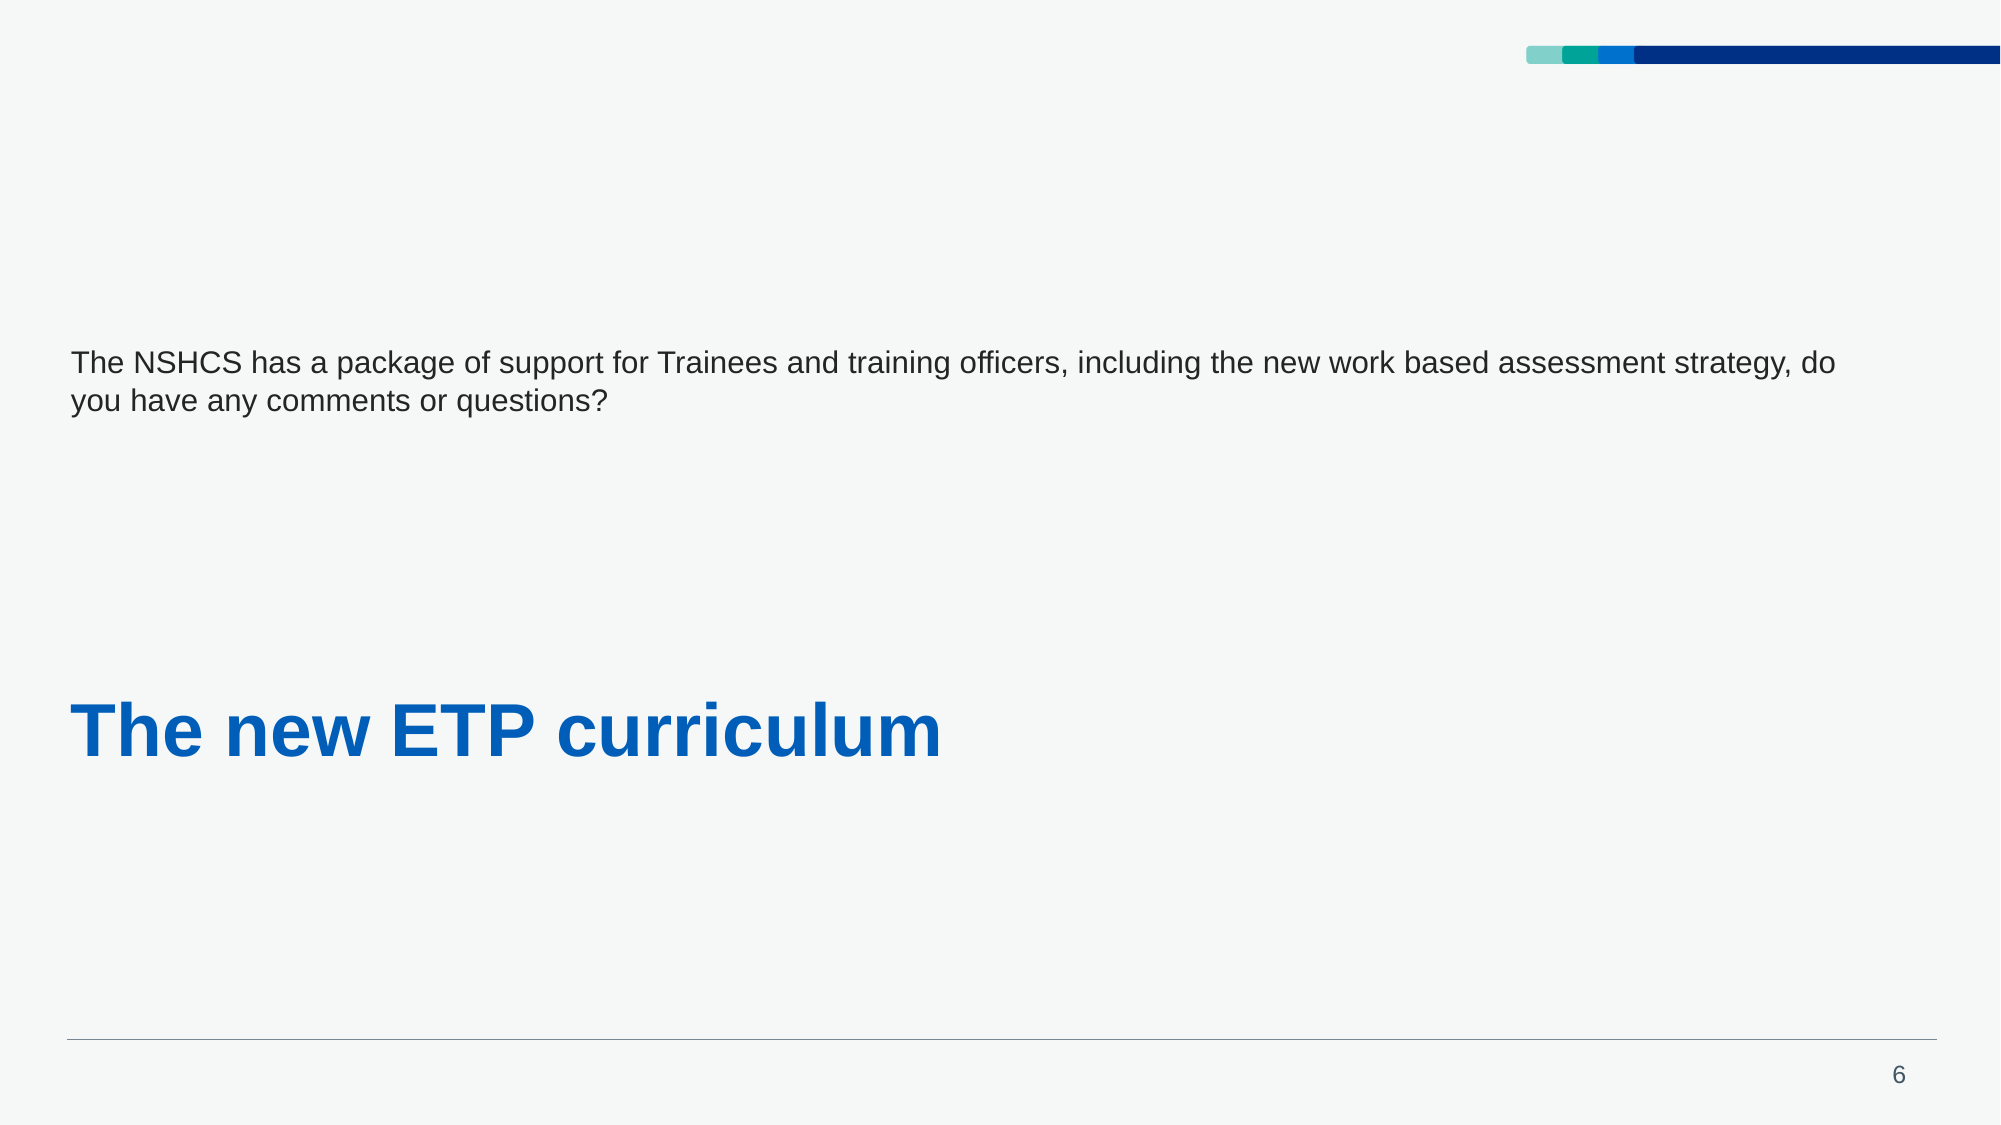

# The NSHCS has a package of support for Trainees and training officers, including the new work based assessment strategy, do you have any comments or questions?
The new ETP curriculum